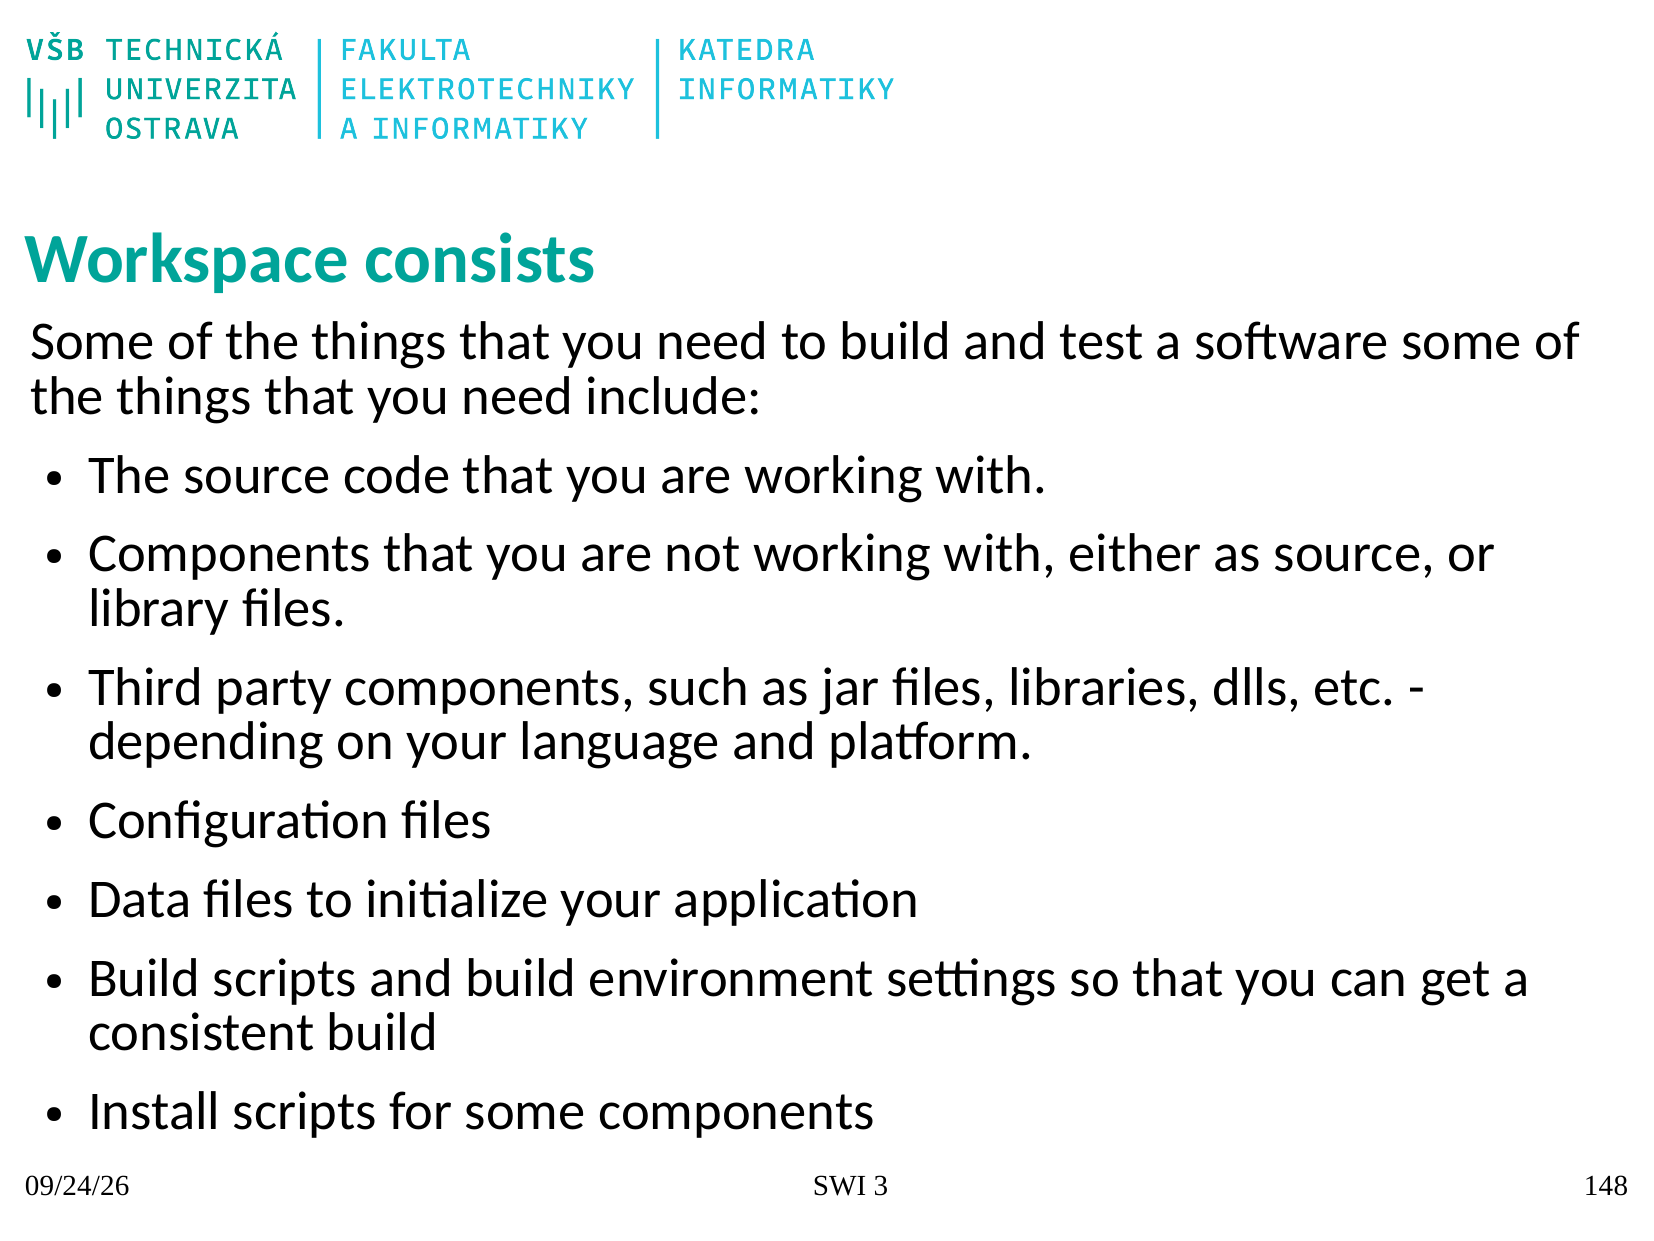

# Workspace consists
Some of the things that you need to build and test a software some of the things that you need include:
The source code that you are working with.
Components that you are not working with, either as source, or library files.
Third party components, such as jar files, libraries, dlls, etc. - depending on your language and platform.
Configuration files
Data files to initialize your application
Build scripts and build environment settings so that you can get a consistent build
Install scripts for some components
SWI 3
148